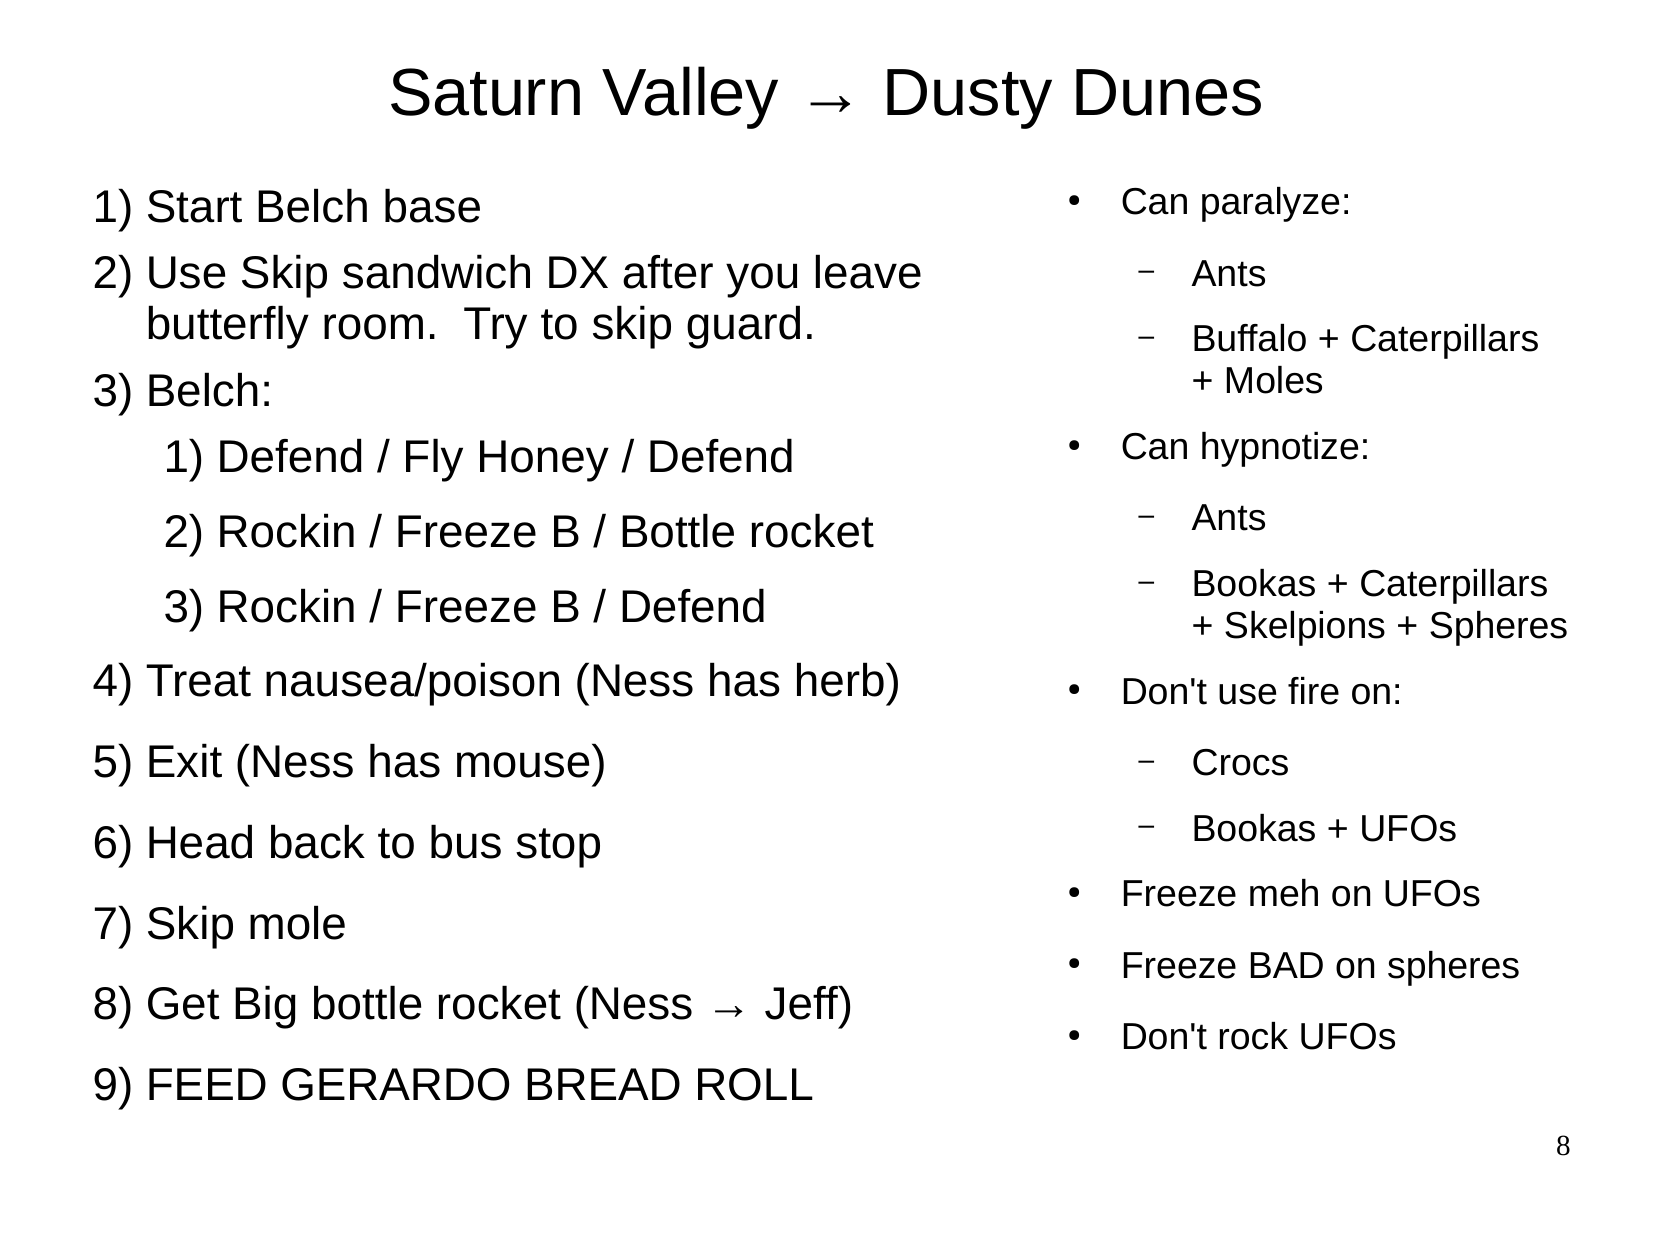

# Saturn Valley → Dusty Dunes
Start Belch base
Use Skip sandwich DX after you leave butterfly room. Try to skip guard.
Belch:
Defend / Fly Honey / Defend
Rockin / Freeze B / Bottle rocket
Rockin / Freeze B / Defend
Treat nausea/poison (Ness has herb)
Exit (Ness has mouse)
Head back to bus stop
Skip mole
Get Big bottle rocket (Ness → Jeff)
FEED GERARDO BREAD ROLL
Can paralyze:
Ants
Buffalo + Caterpillars + Moles
Can hypnotize:
Ants
Bookas + Caterpillars + Skelpions + Spheres
Don't use fire on:
Crocs
Bookas + UFOs
Freeze meh on UFOs
Freeze BAD on spheres
Don't rock UFOs
8